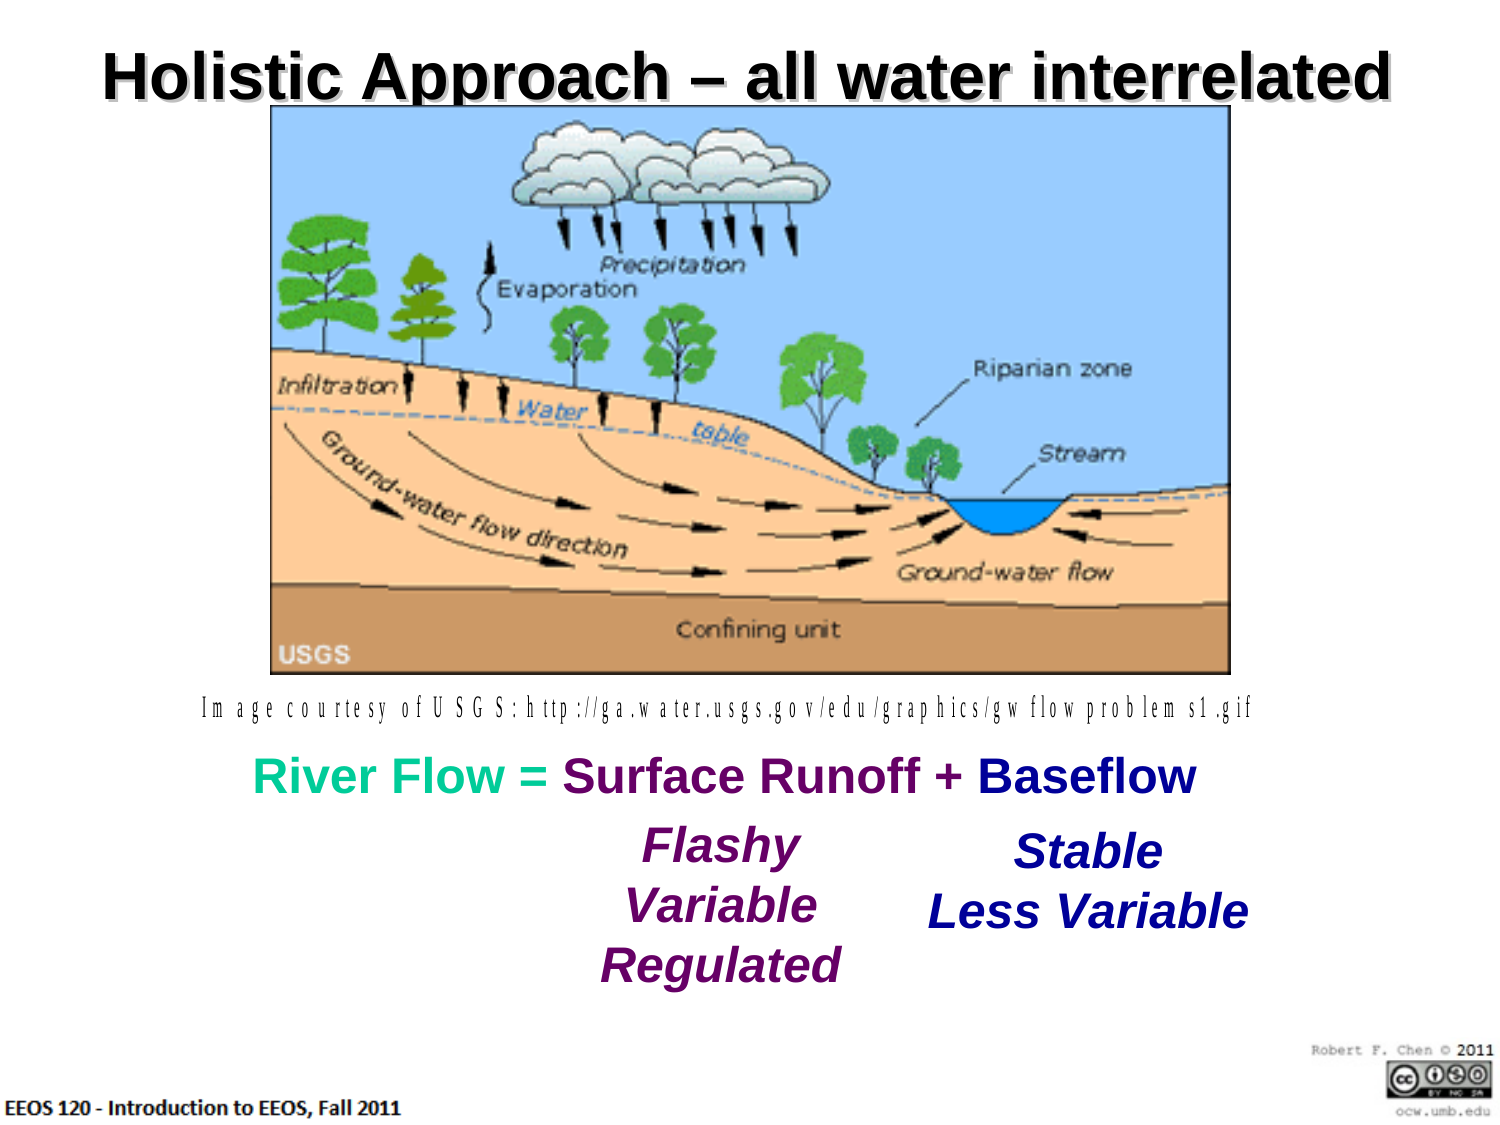

Holistic Approach – all water interrelated
River Flow =
Surface Runoff +
Baseflow
Flashy
Variable
Regulated
Stable
Less Variable